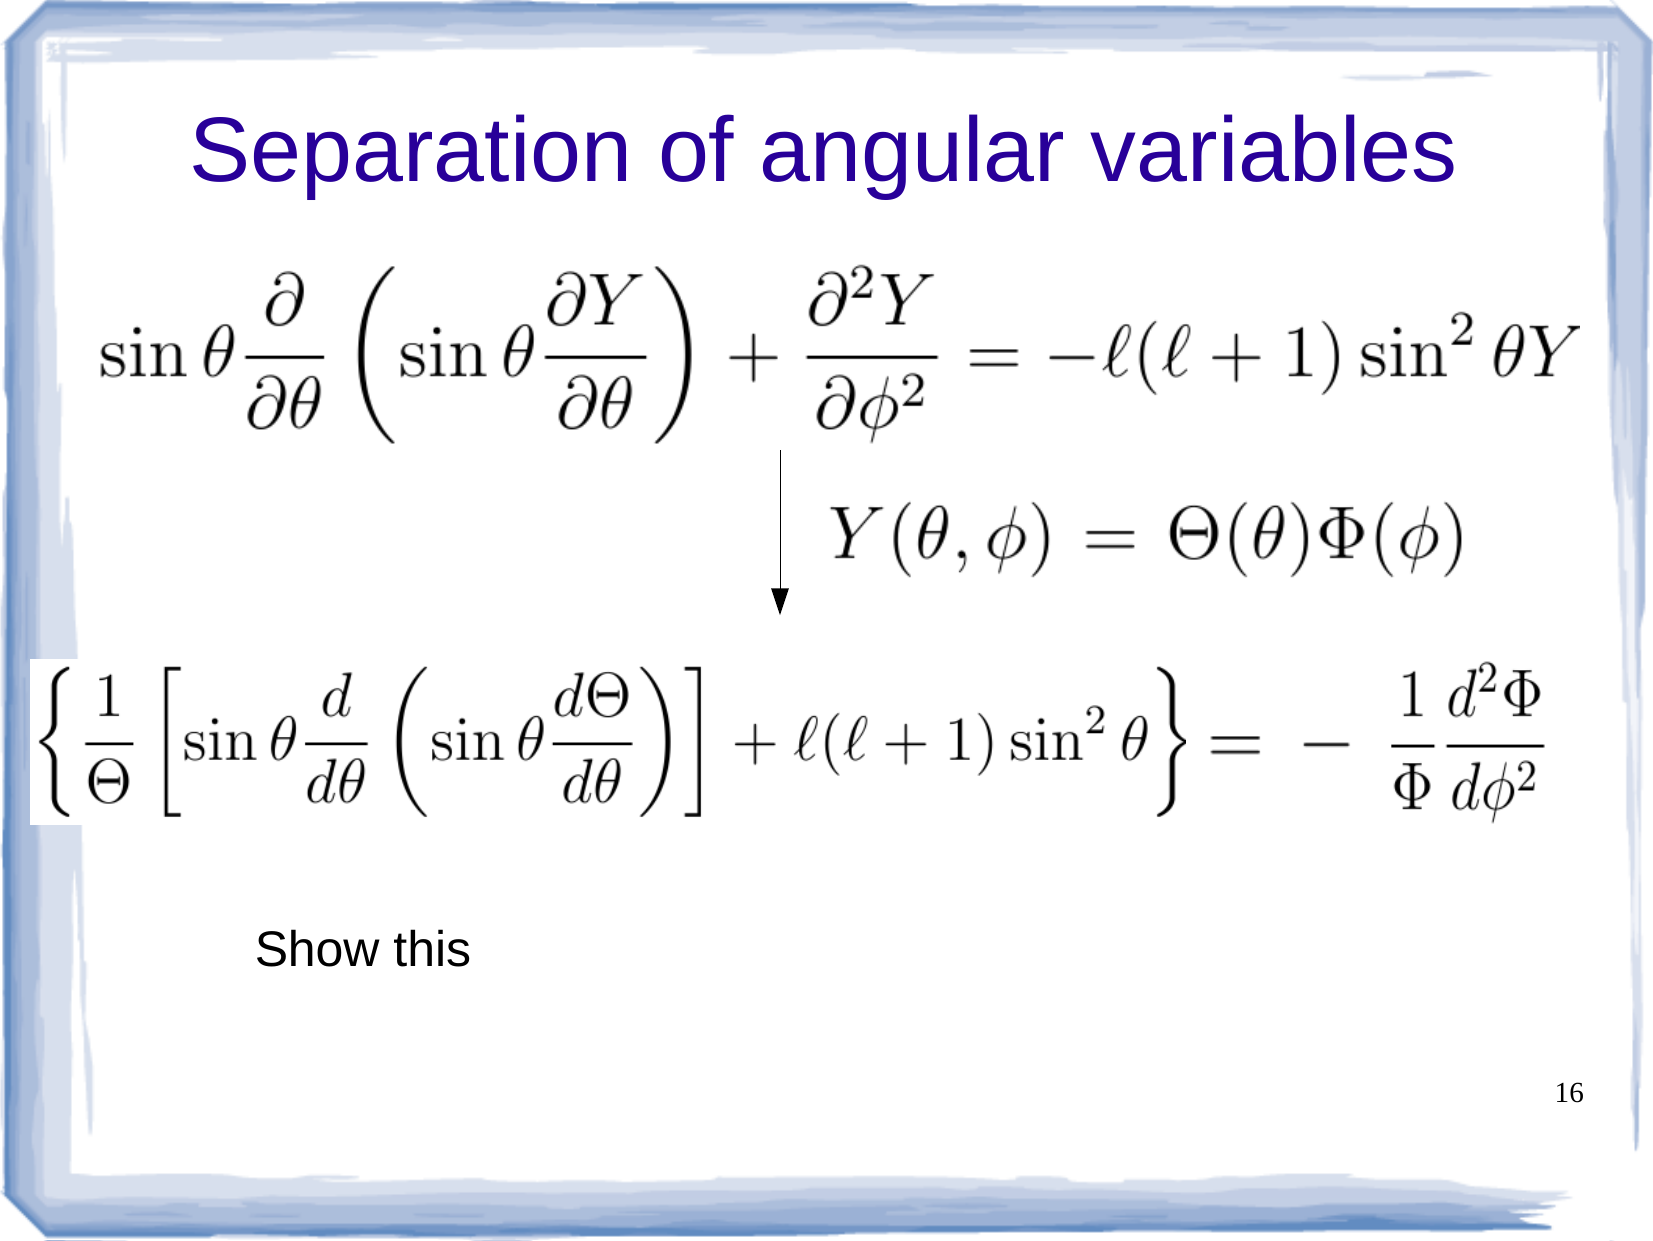

# Separation of angular variables
Show this
16